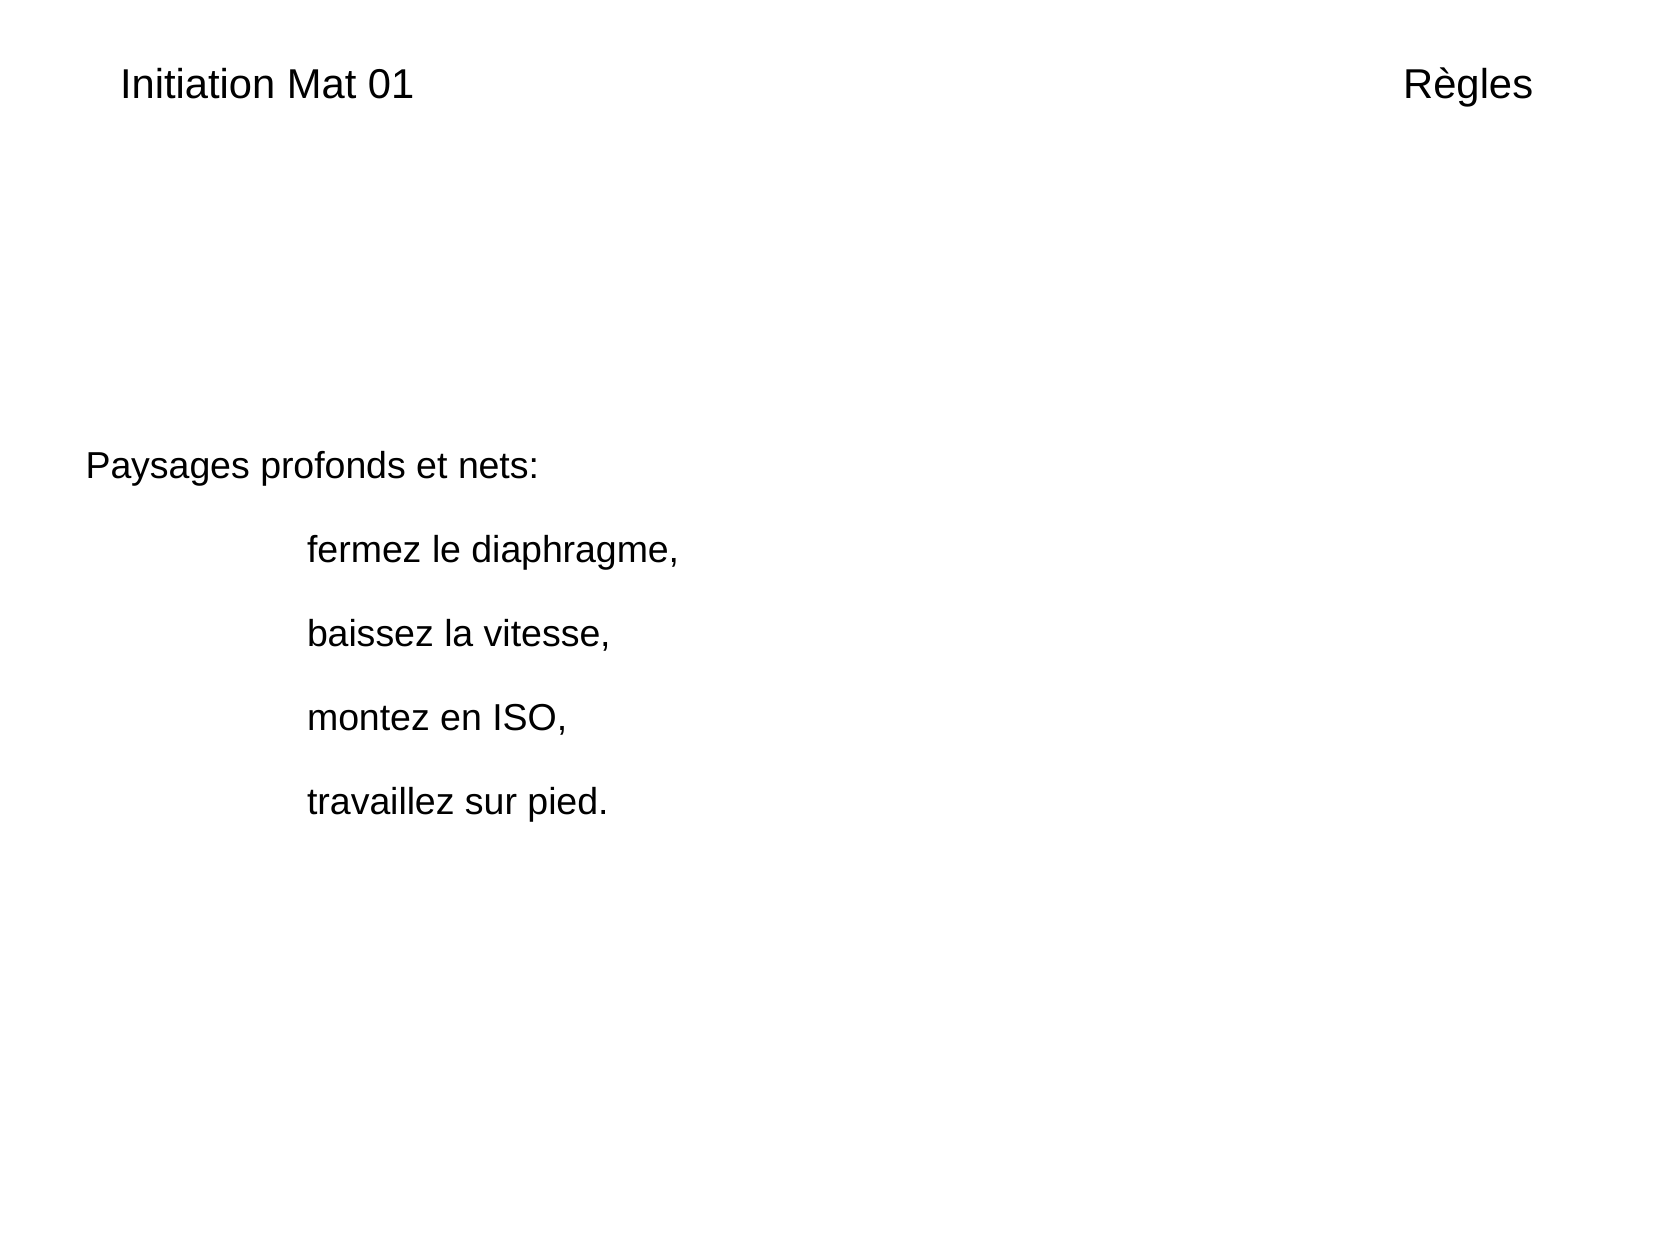

# Initiation Mat 01 Règles
Paysages profonds et nets:
			fermez le diaphragme,
			baissez la vitesse,
			montez en ISO,
			travaillez sur pied.